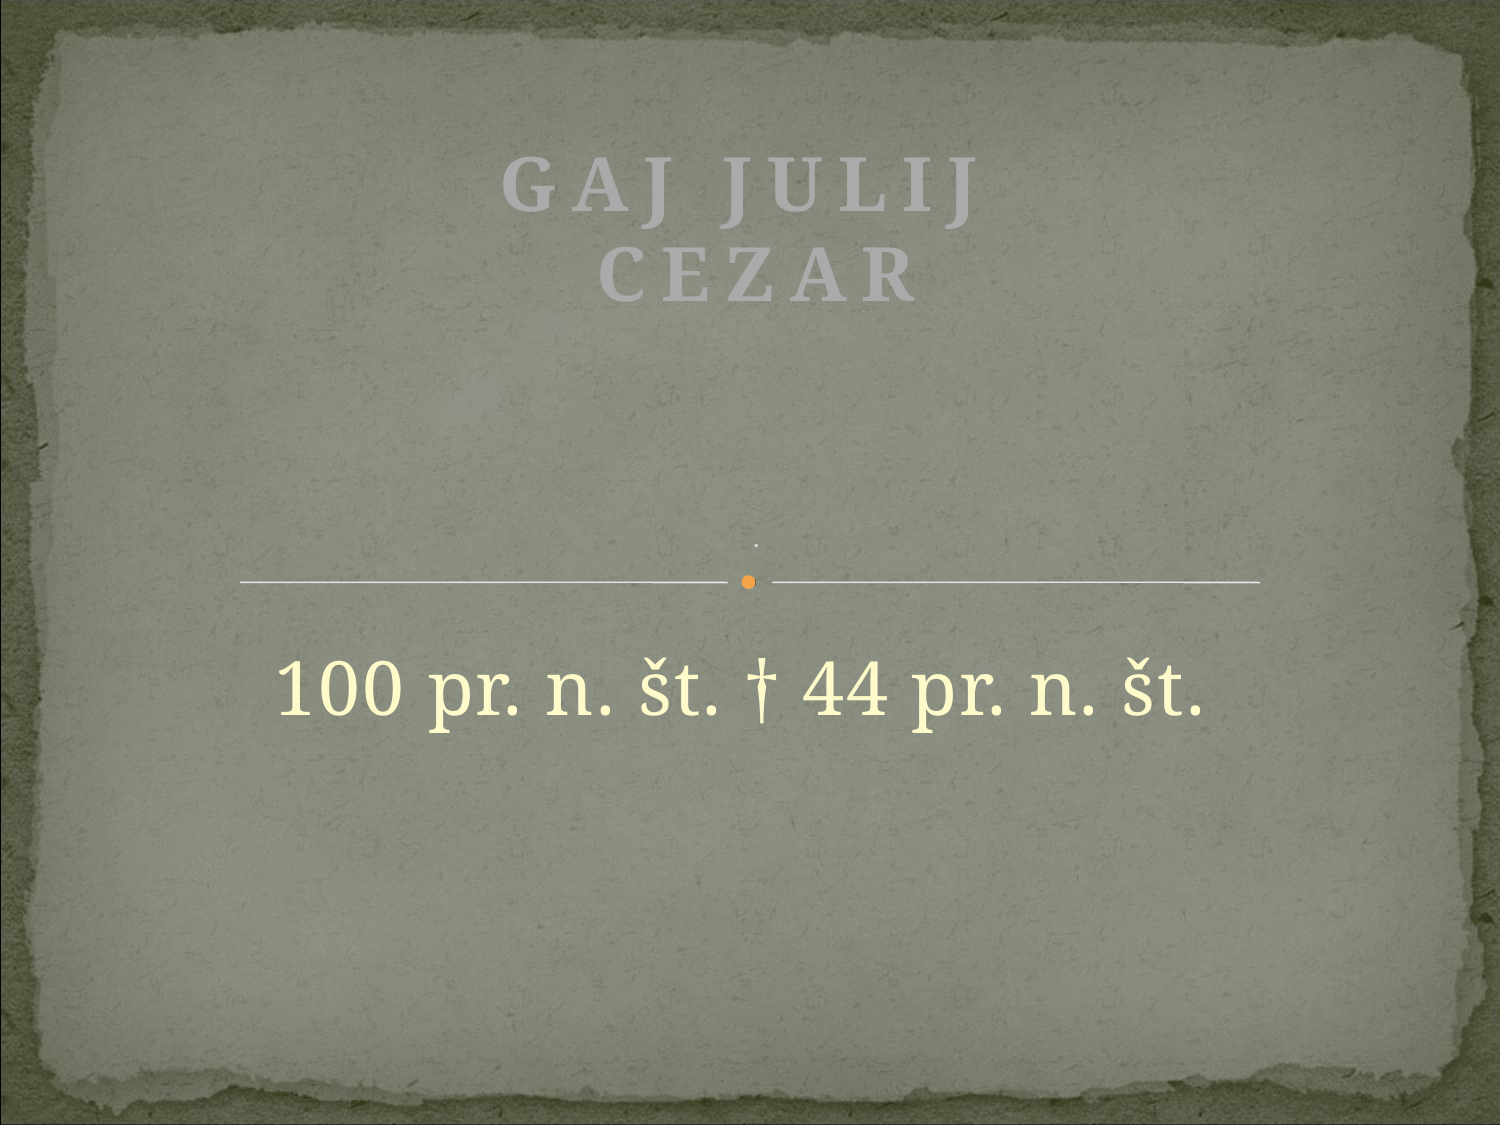

GAJ JULIJ
CEZAR
.
# 100 pr. n. št. † 44 pr. n. št.